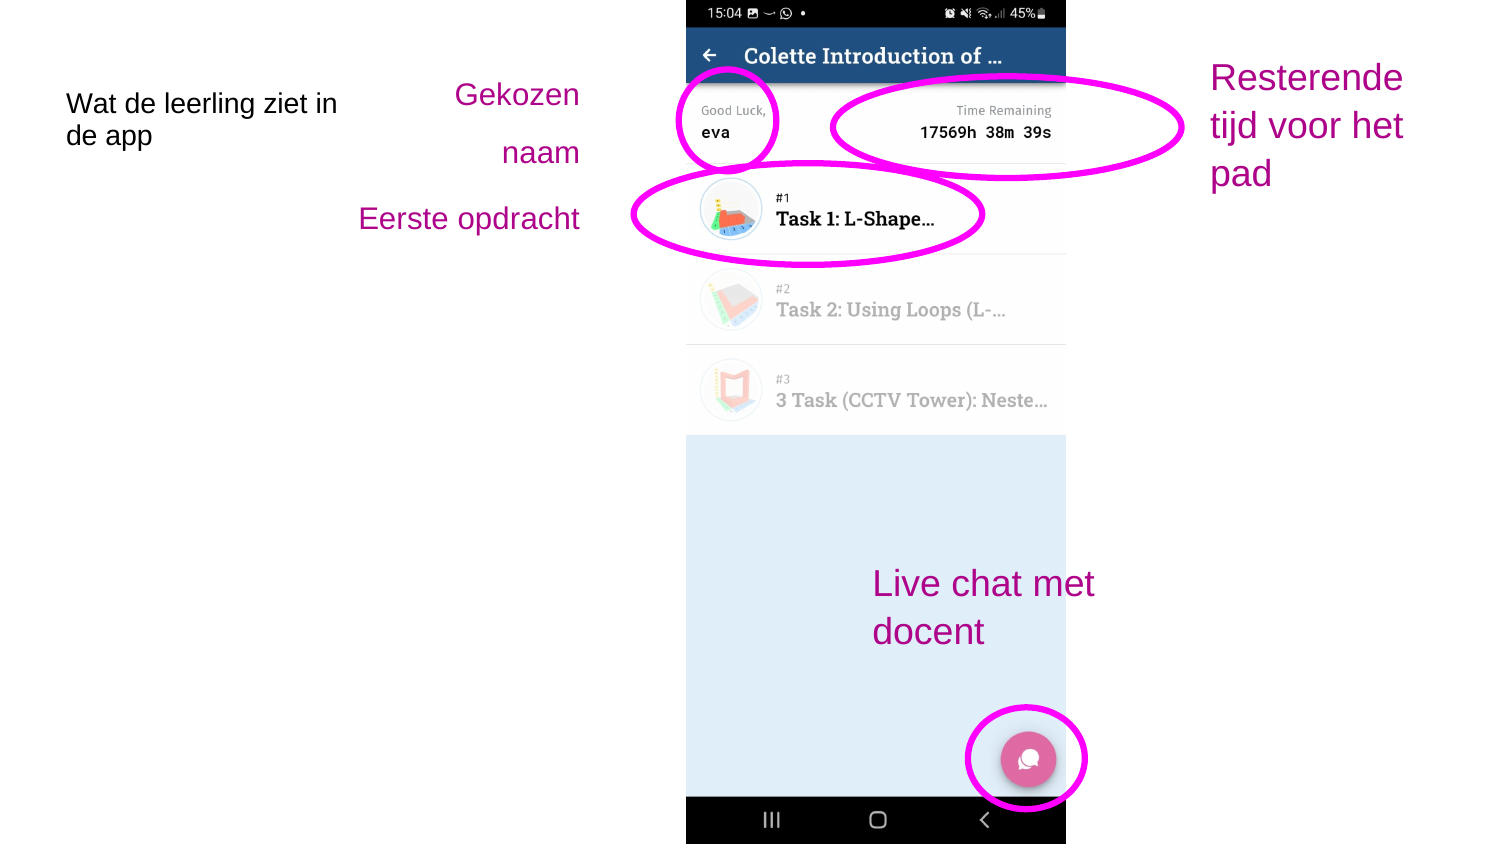

Resterende tijd voor het pad
Gekozen
naam
Eerste opdracht
# Wat de leerling ziet in de app
Live chat met docent